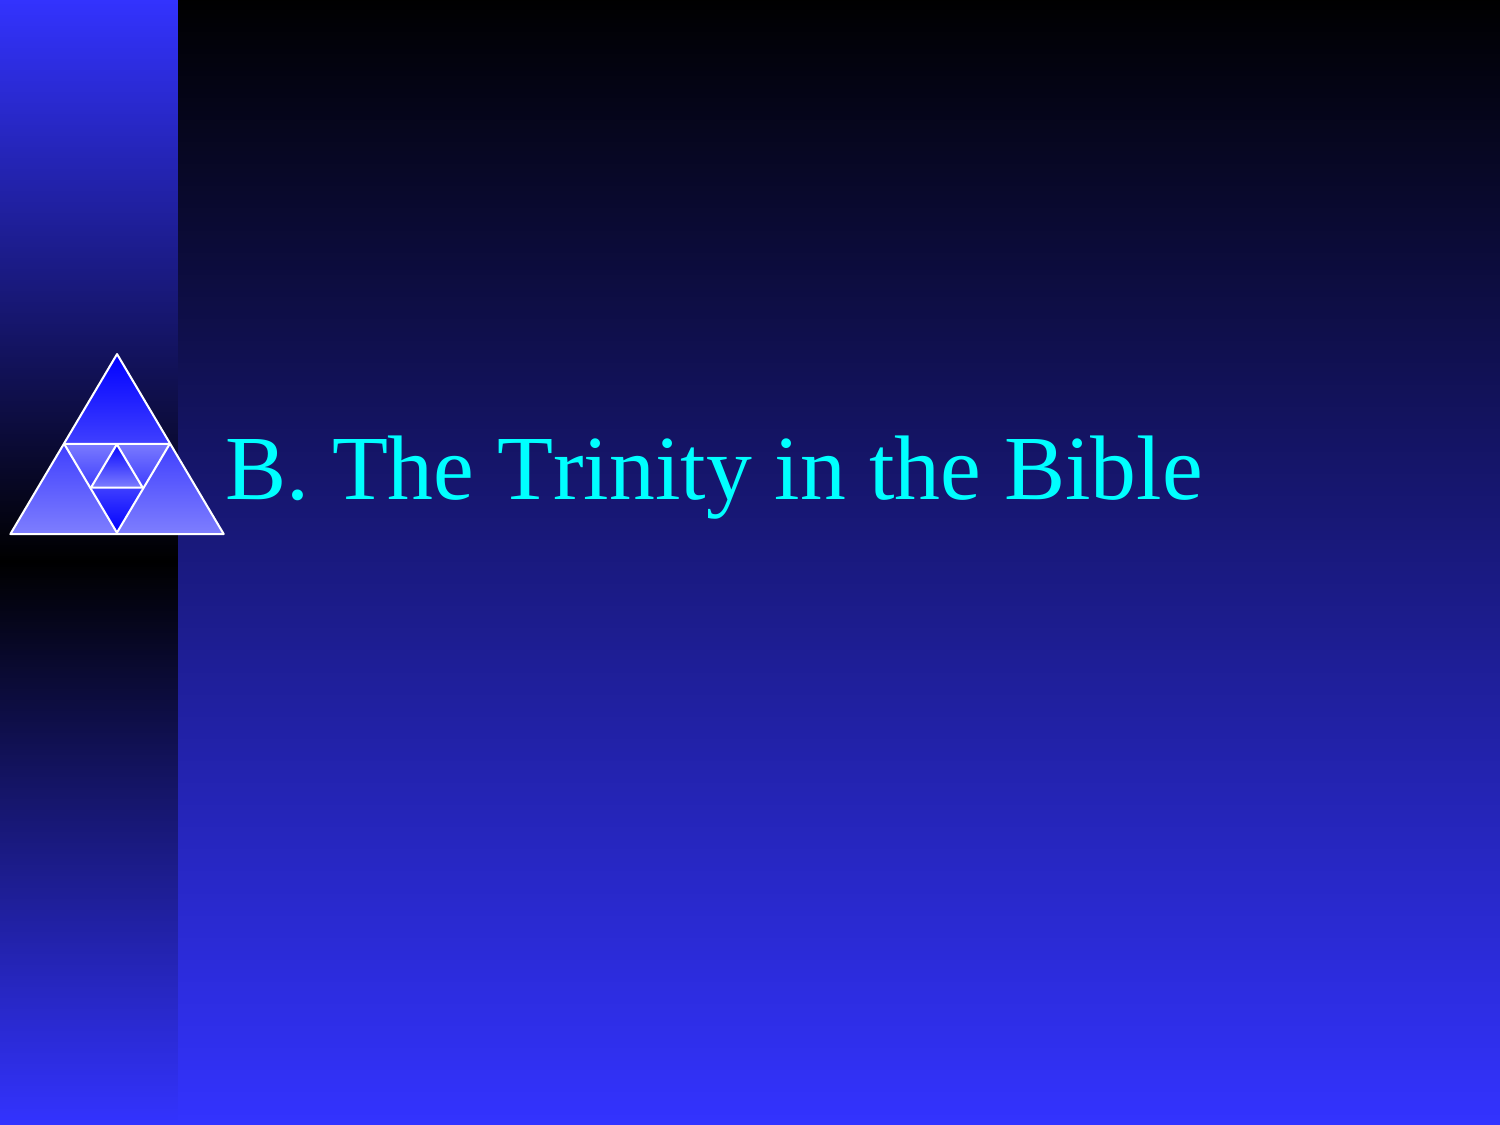

# B. The Trinity in the Bible